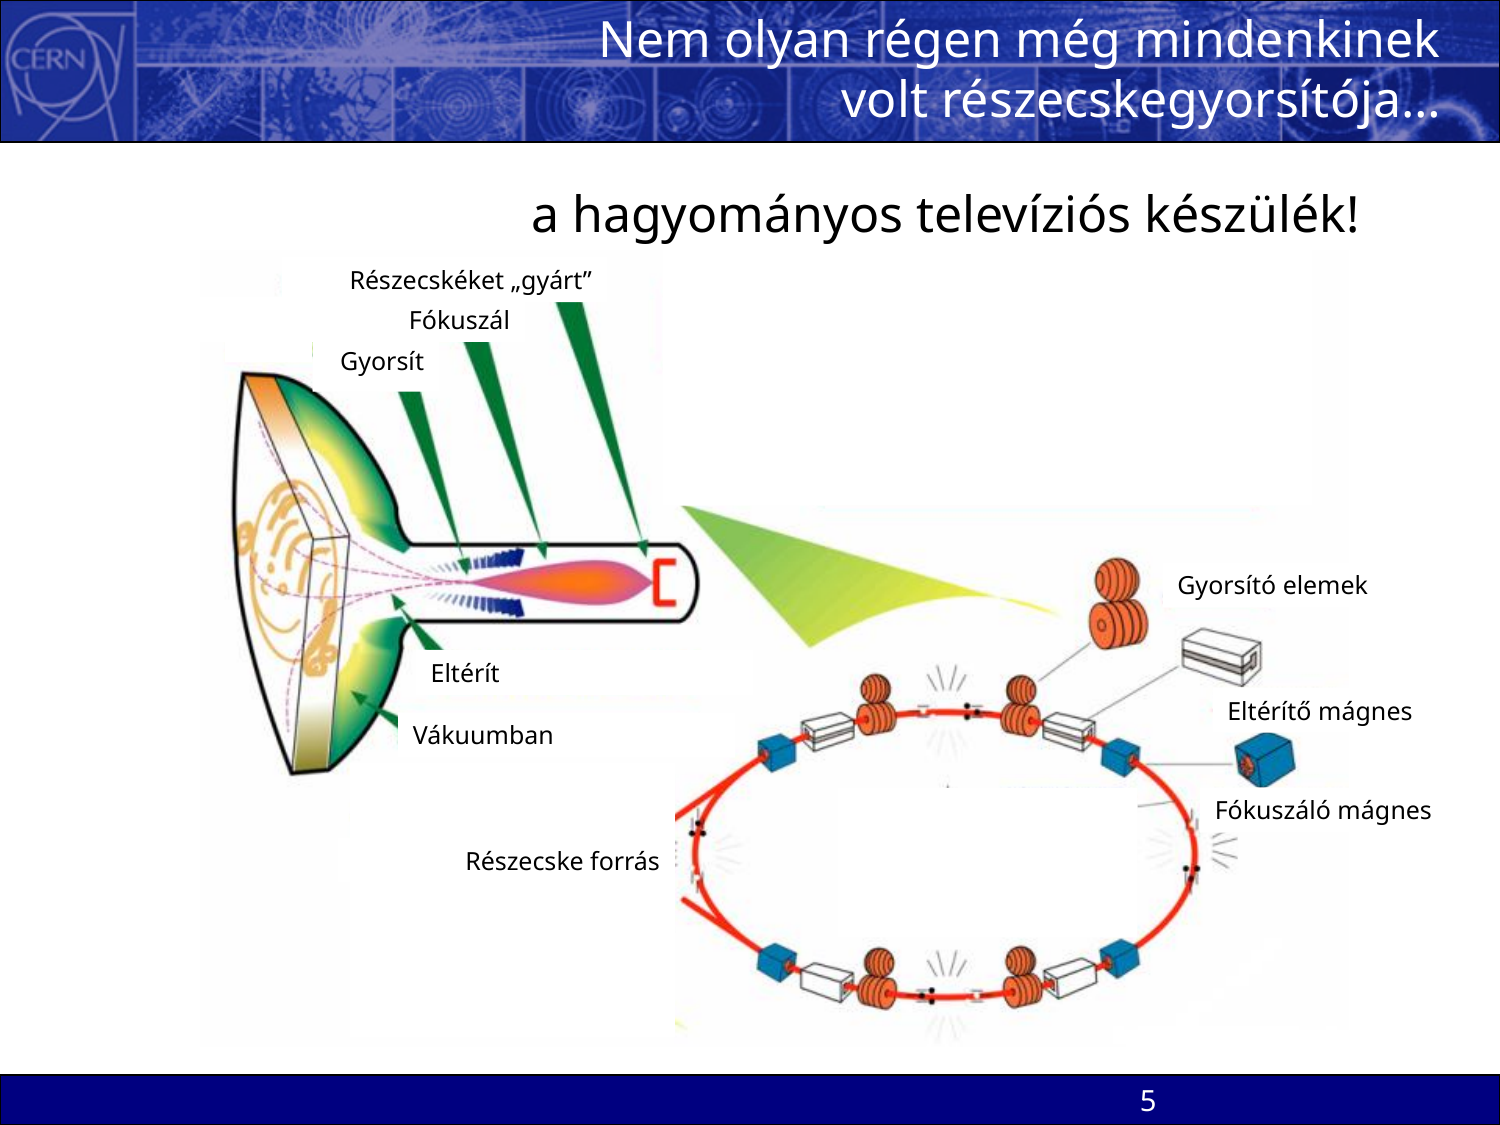

Nem olyan régen még mindenkinek
volt részecskegyorsítója…
a hagyományos televíziós készülék!
Részecskéket „gyárt”
Fókuszál
Gyorsít
Gyorsító elemek
Eltérít
Eltérítő mágnes
Vákuumban
Fókuszáló mágnes
Részecske forrás